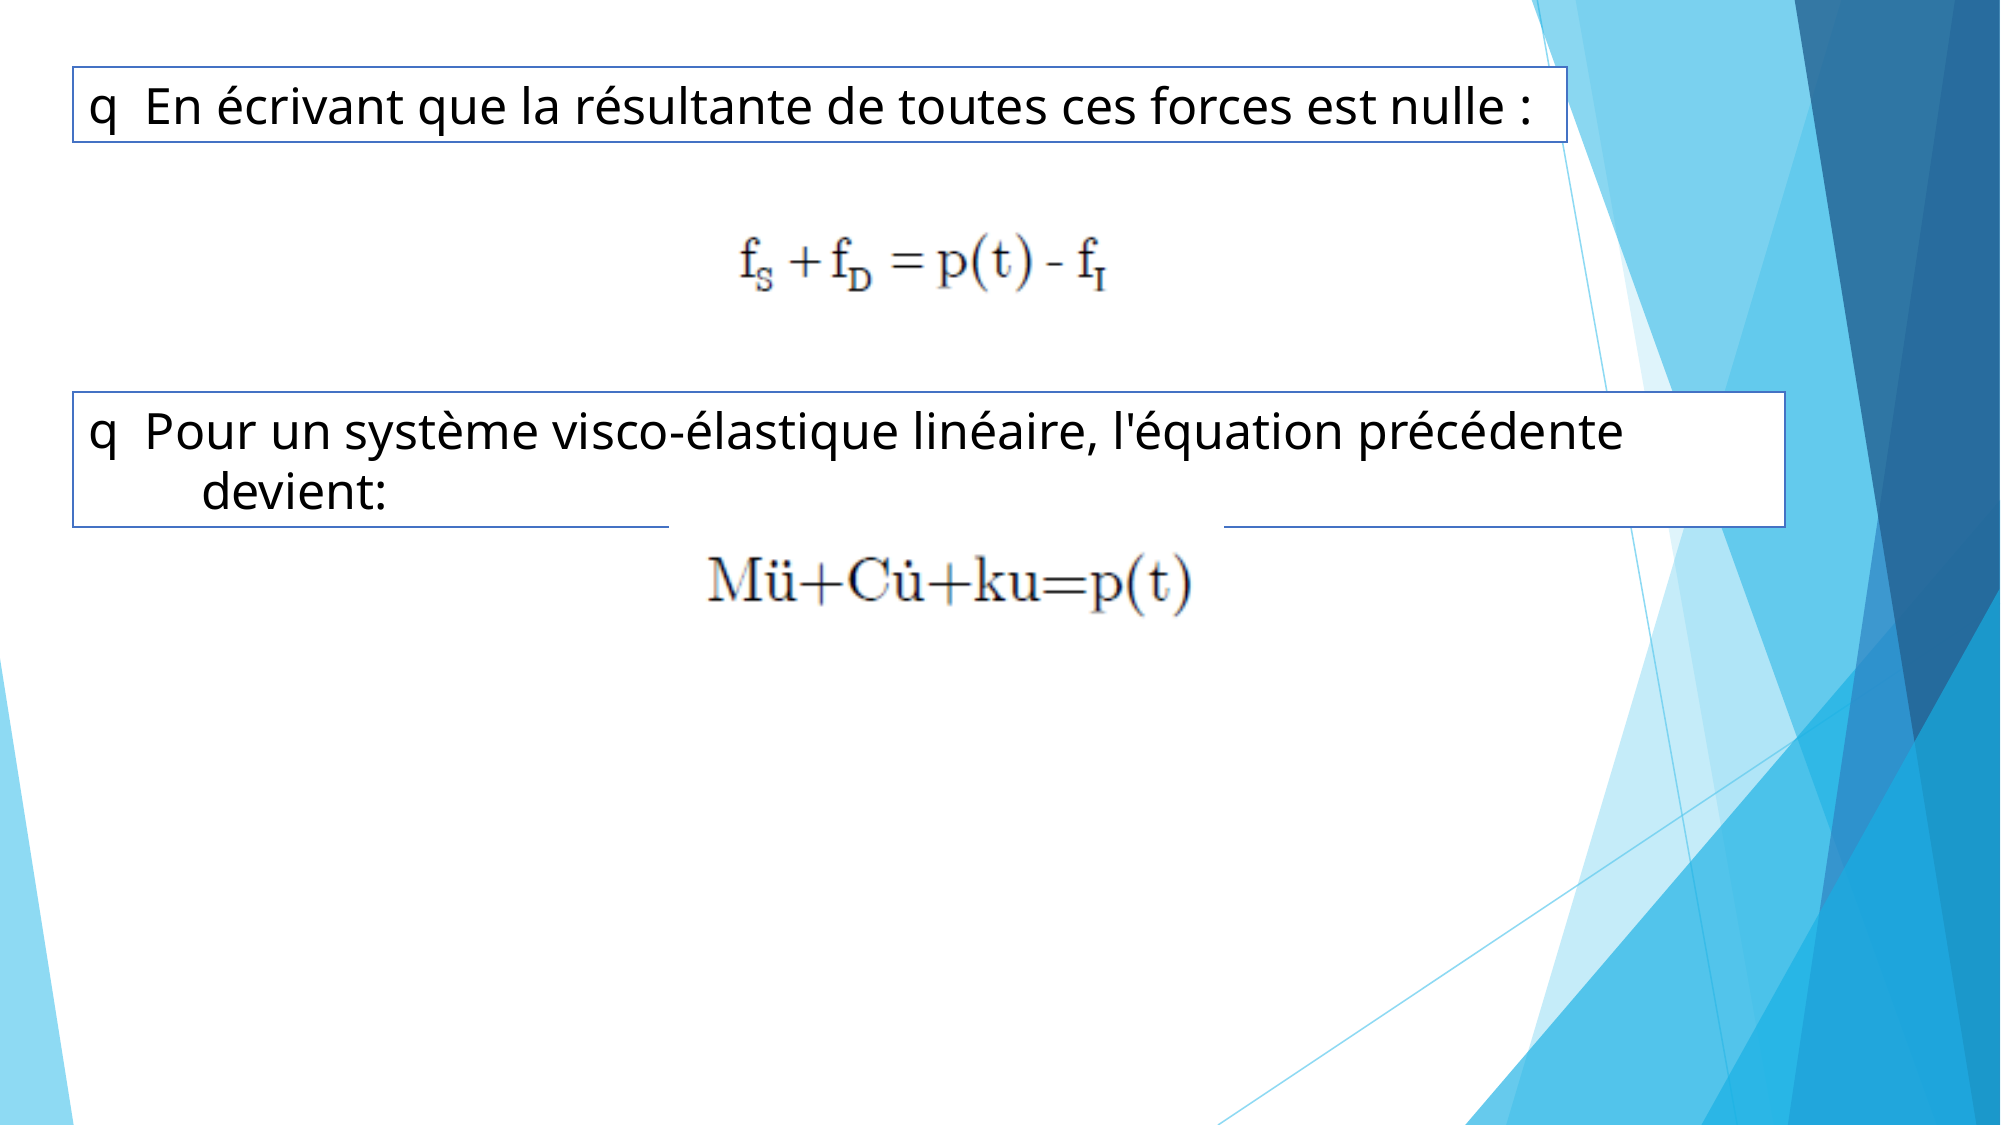

En écrivant que la résultante de toutes ces forces est nulle :
Pour un système visco-élastique linéaire, l'équation précédente devient: